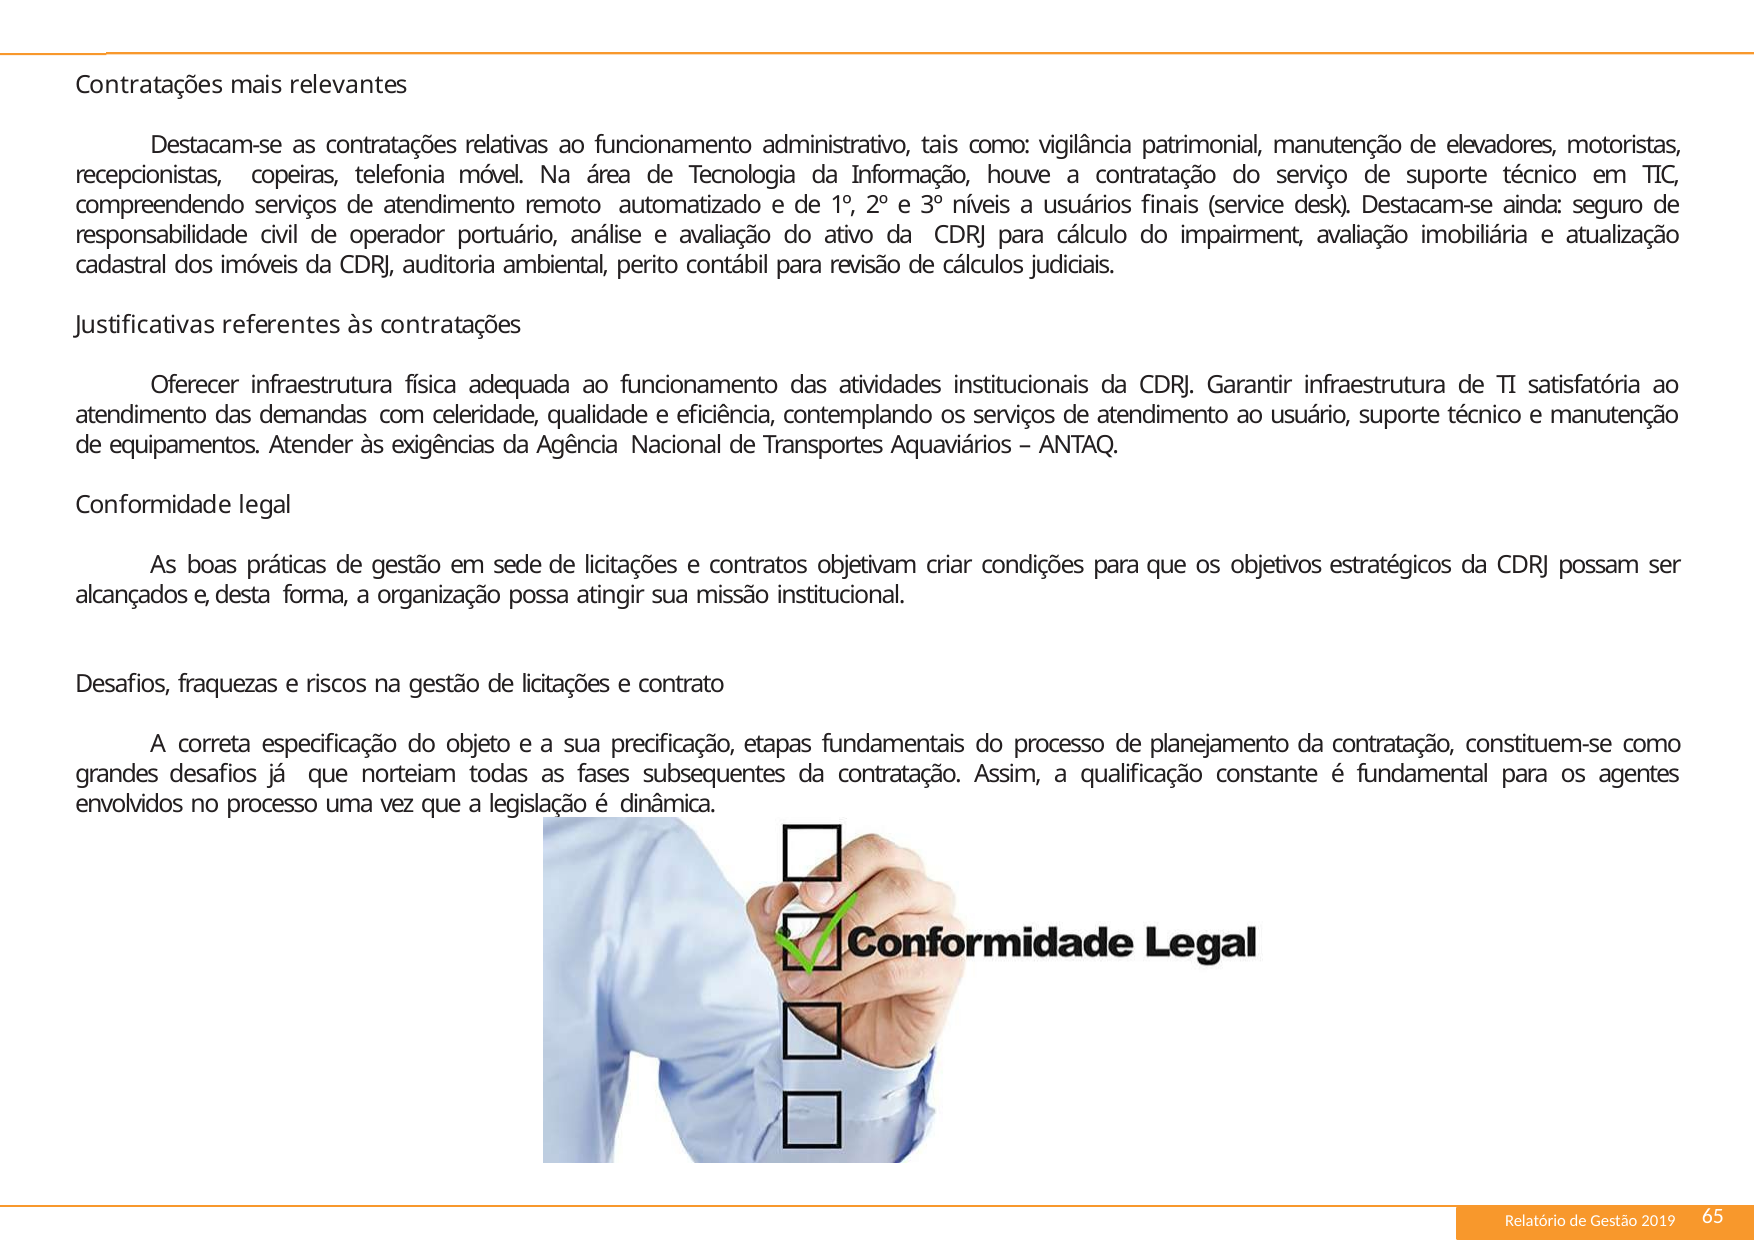

Contratações mais relevantes
Destacam-se as contratações relativas ao funcionamento administrativo, tais como: vigilância patrimonial, manutenção de elevadores, motoristas, recepcionistas, copeiras, telefonia móvel. Na área de Tecnologia da Informação, houve a contratação do serviço de suporte técnico em TIC, compreendendo serviços de atendimento remoto automatizado e de 1º, 2º e 3º níveis a usuários finais (service desk). Destacam-se ainda: seguro de responsabilidade civil de operador portuário, análise e avaliação do ativo da CDRJ para cálculo do impairment, avaliação imobiliária e atualização cadastral dos imóveis da CDRJ, auditoria ambiental, perito contábil para revisão de cálculos judiciais.
Justificativas referentes às contratações
Oferecer infraestrutura física adequada ao funcionamento das atividades institucionais da CDRJ. Garantir infraestrutura de TI satisfatória ao atendimento das demandas com celeridade, qualidade e eficiência, contemplando os serviços de atendimento ao usuário, suporte técnico e manutenção de equipamentos. Atender às exigências da Agência Nacional de Transportes Aquaviários – ANTAQ.
Conformidade legal
As boas práticas de gestão em sede de licitações e contratos objetivam criar condições para que os objetivos estratégicos da CDRJ possam ser alcançados e, desta forma, a organização possa atingir sua missão institucional.
Desafios, fraquezas e riscos na gestão de licitações e contrato
A correta especificação do objeto e a sua precificação, etapas fundamentais do processo de planejamento da contratação, constituem-se como grandes desafios já que norteiam todas as fases subsequentes da contratação. Assim, a qualificação constante é fundamental para os agentes envolvidos no processo uma vez que a legislação é dinâmica.
65
Relatório de Gestão 2019